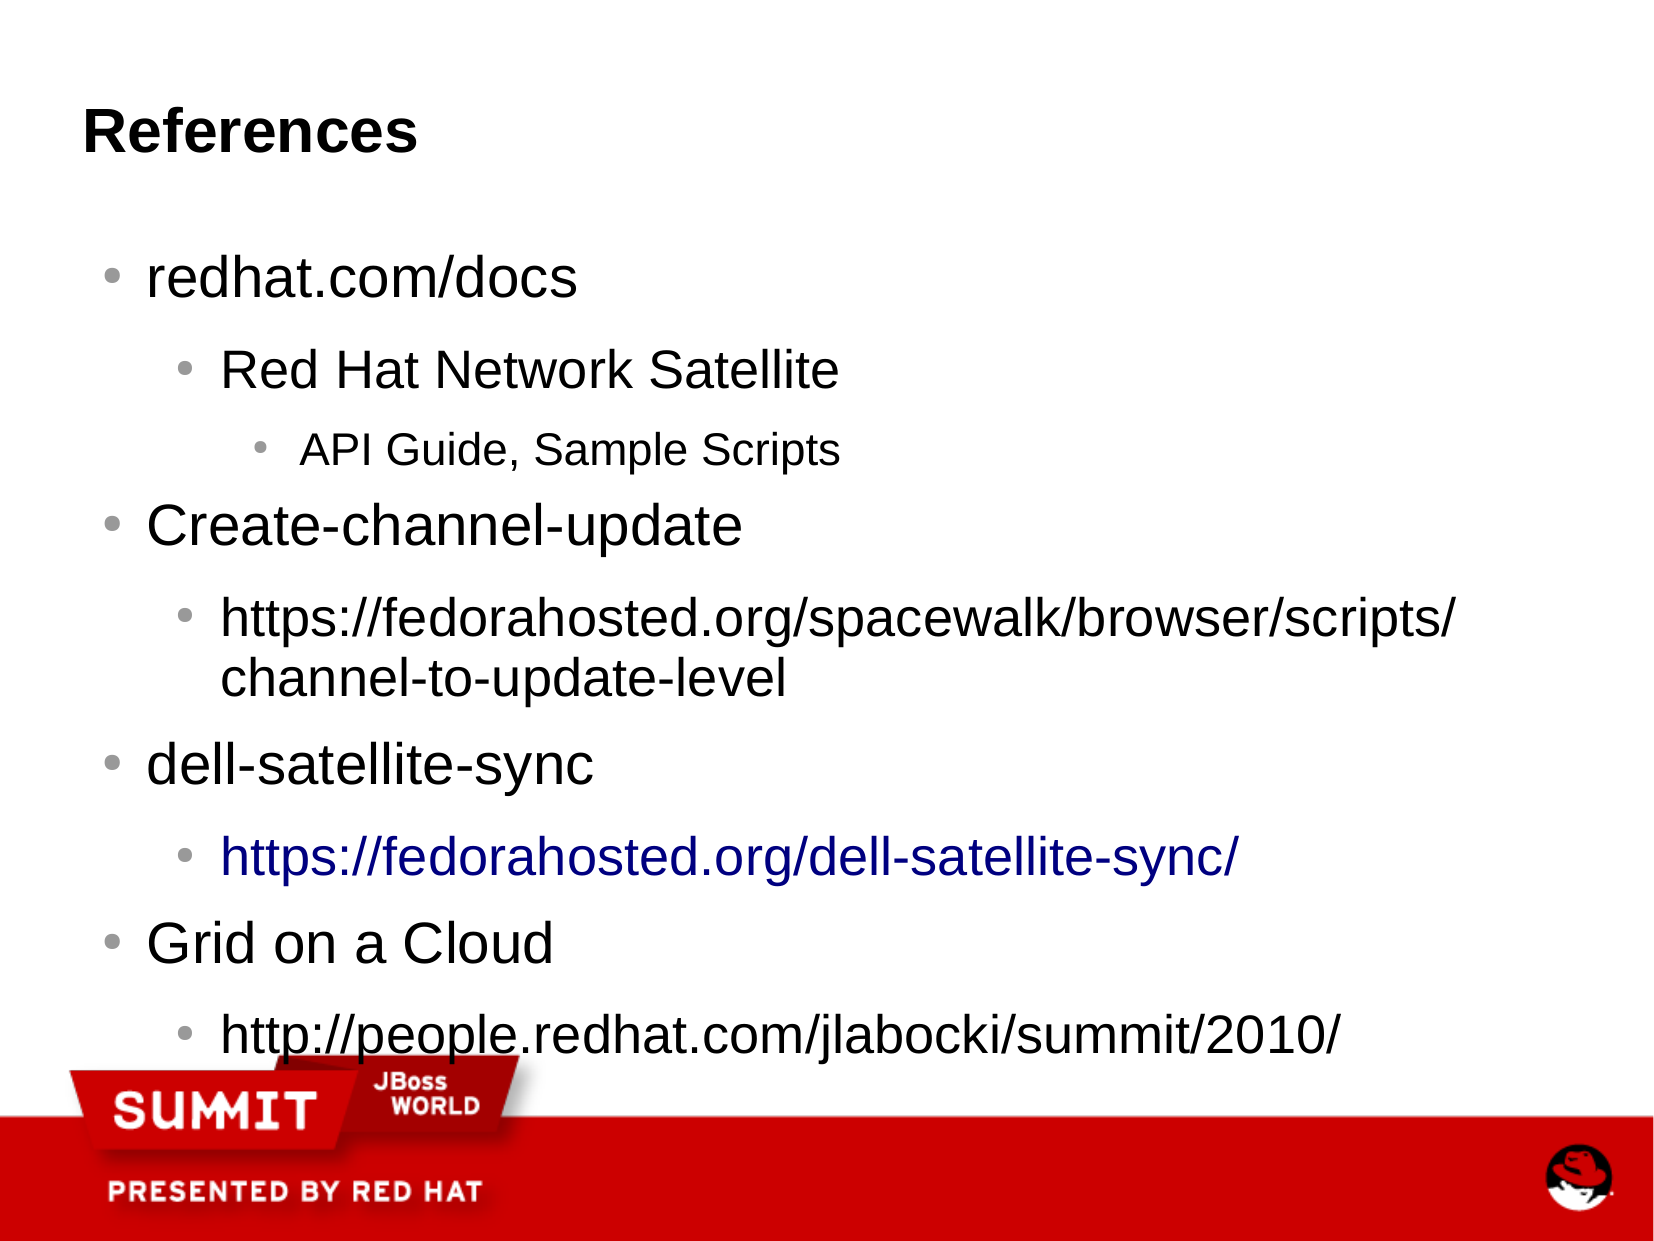

# References
redhat.com/docs
Red Hat Network Satellite
API Guide, Sample Scripts
Create-channel-update
https://fedorahosted.org/spacewalk/browser/scripts/channel-to-update-level
dell-satellite-sync
https://fedorahosted.org/dell-satellite-sync/
Grid on a Cloud
http://people.redhat.com/jlabocki/summit/2010/